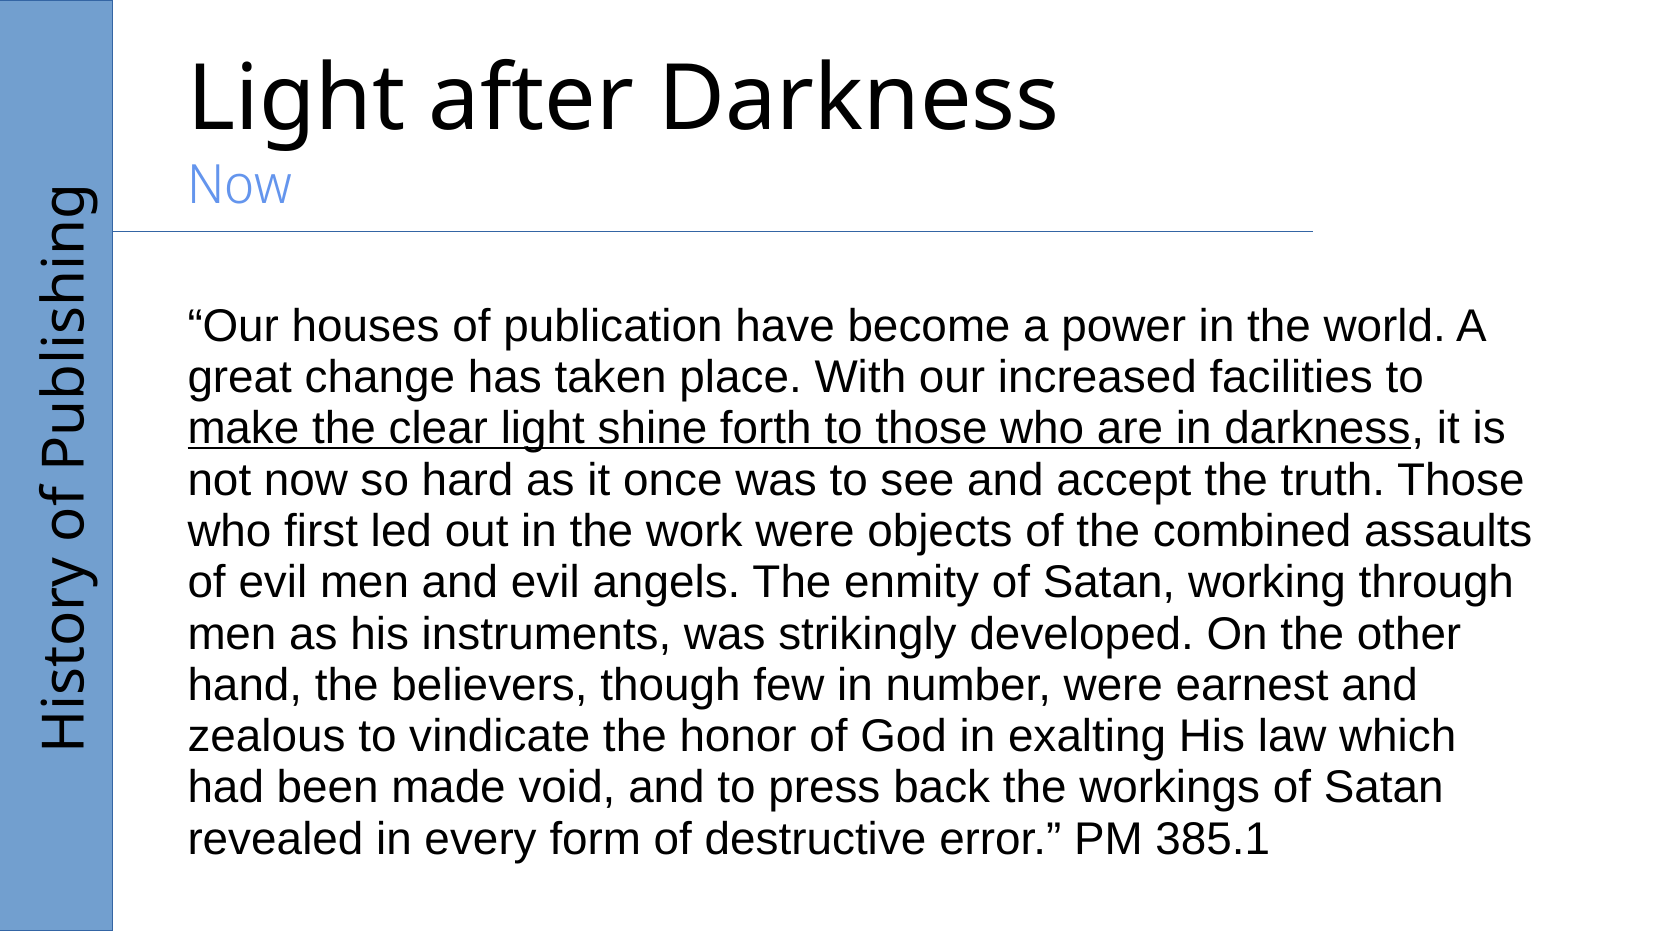

# Light after Darkness
Now
“Our houses of publication have become a power in the world. A great change has taken place. With our increased facilities to make the clear light shine forth to those who are in darkness, it is not now so hard as it once was to see and accept the truth. Those who first led out in the work were objects of the combined assaults of evil men and evil angels. The enmity of Satan, working through men as his instruments, was strikingly developed. On the other hand, the believers, though few in number, were earnest and zealous to vindicate the honor of God in exalting His law which had been made void, and to press back the workings of Satan revealed in every form of destructive error.” PM 385.1
History of Publishing